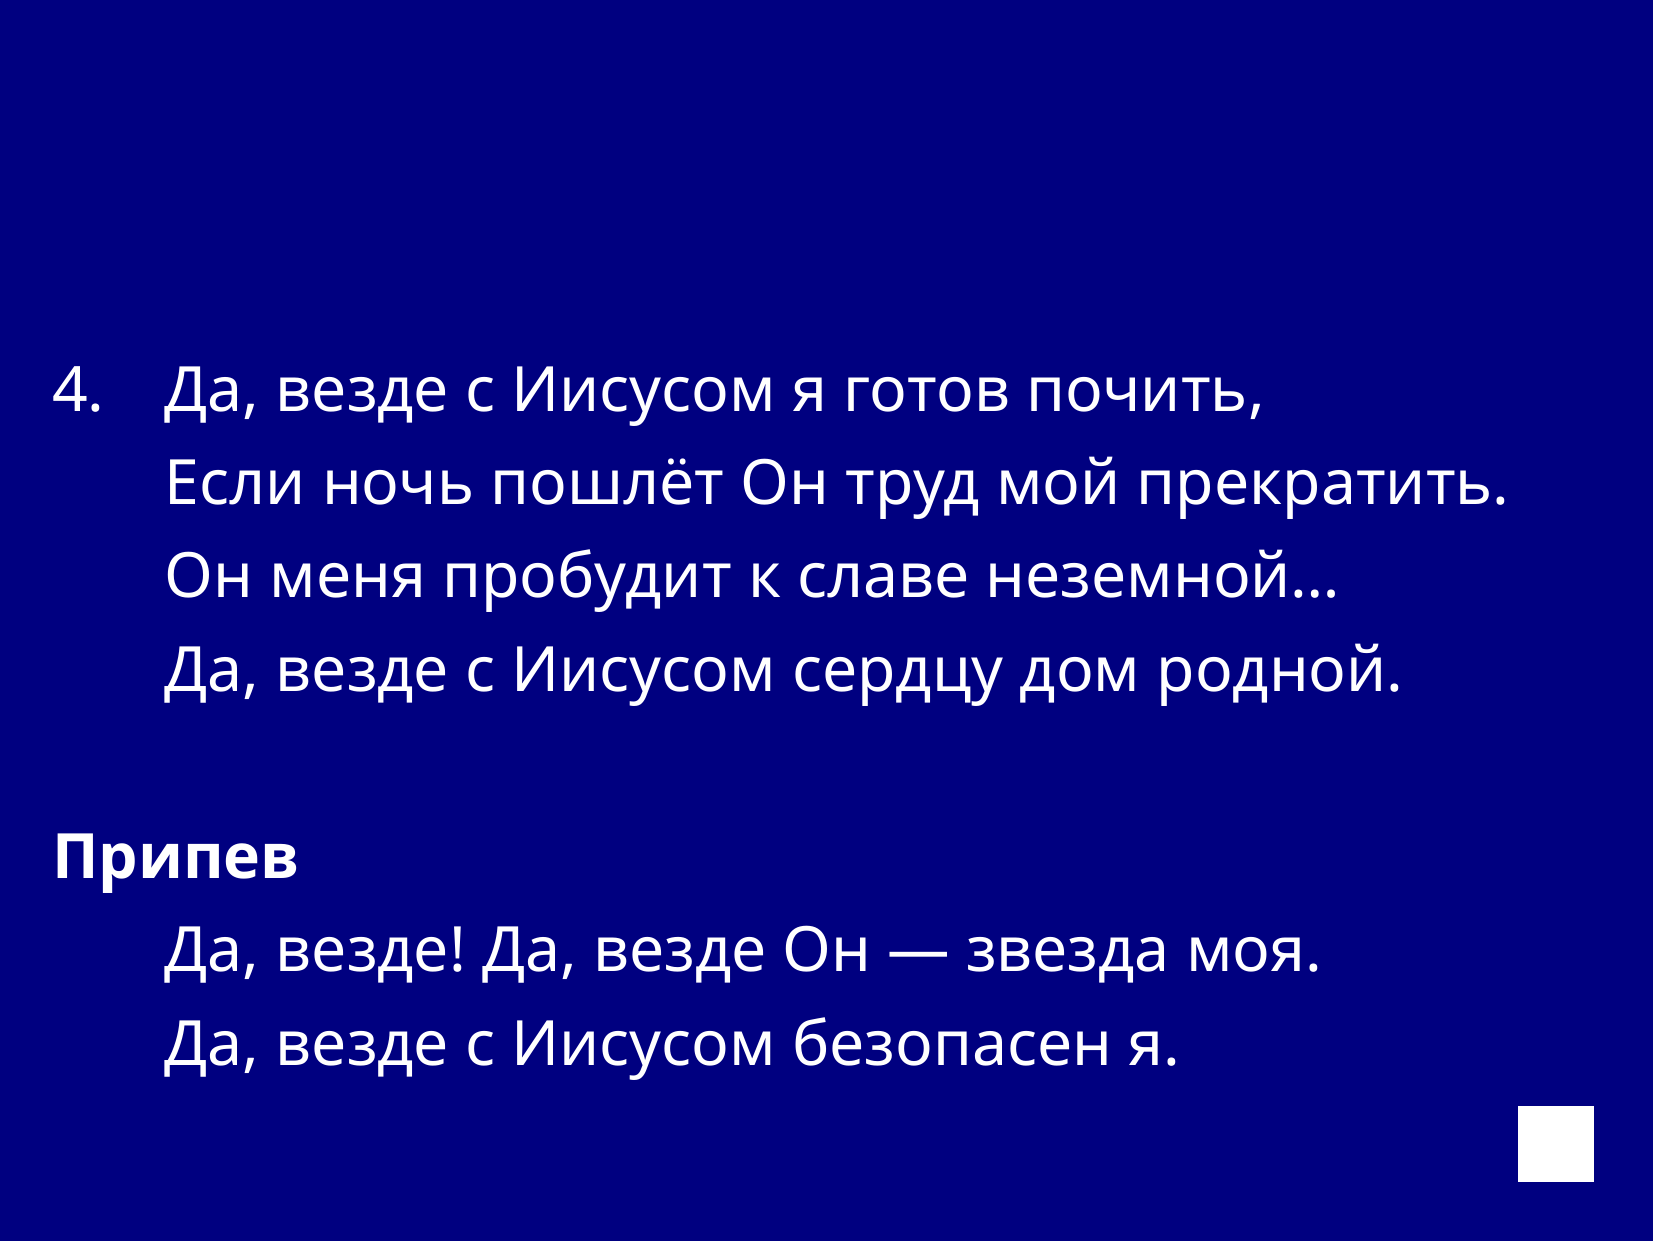

4.	Да, везде с Иисусом я готов почить,
	Если ночь пошлёт Он труд мой прекратить.
	Он меня пробудит к славе неземной…
	Да, везде с Иисусом сердцу дом родной.
Припев
	Да, везде! Да, везде Он — звезда моя.
	Да, везде с Иисусом безопасен я.